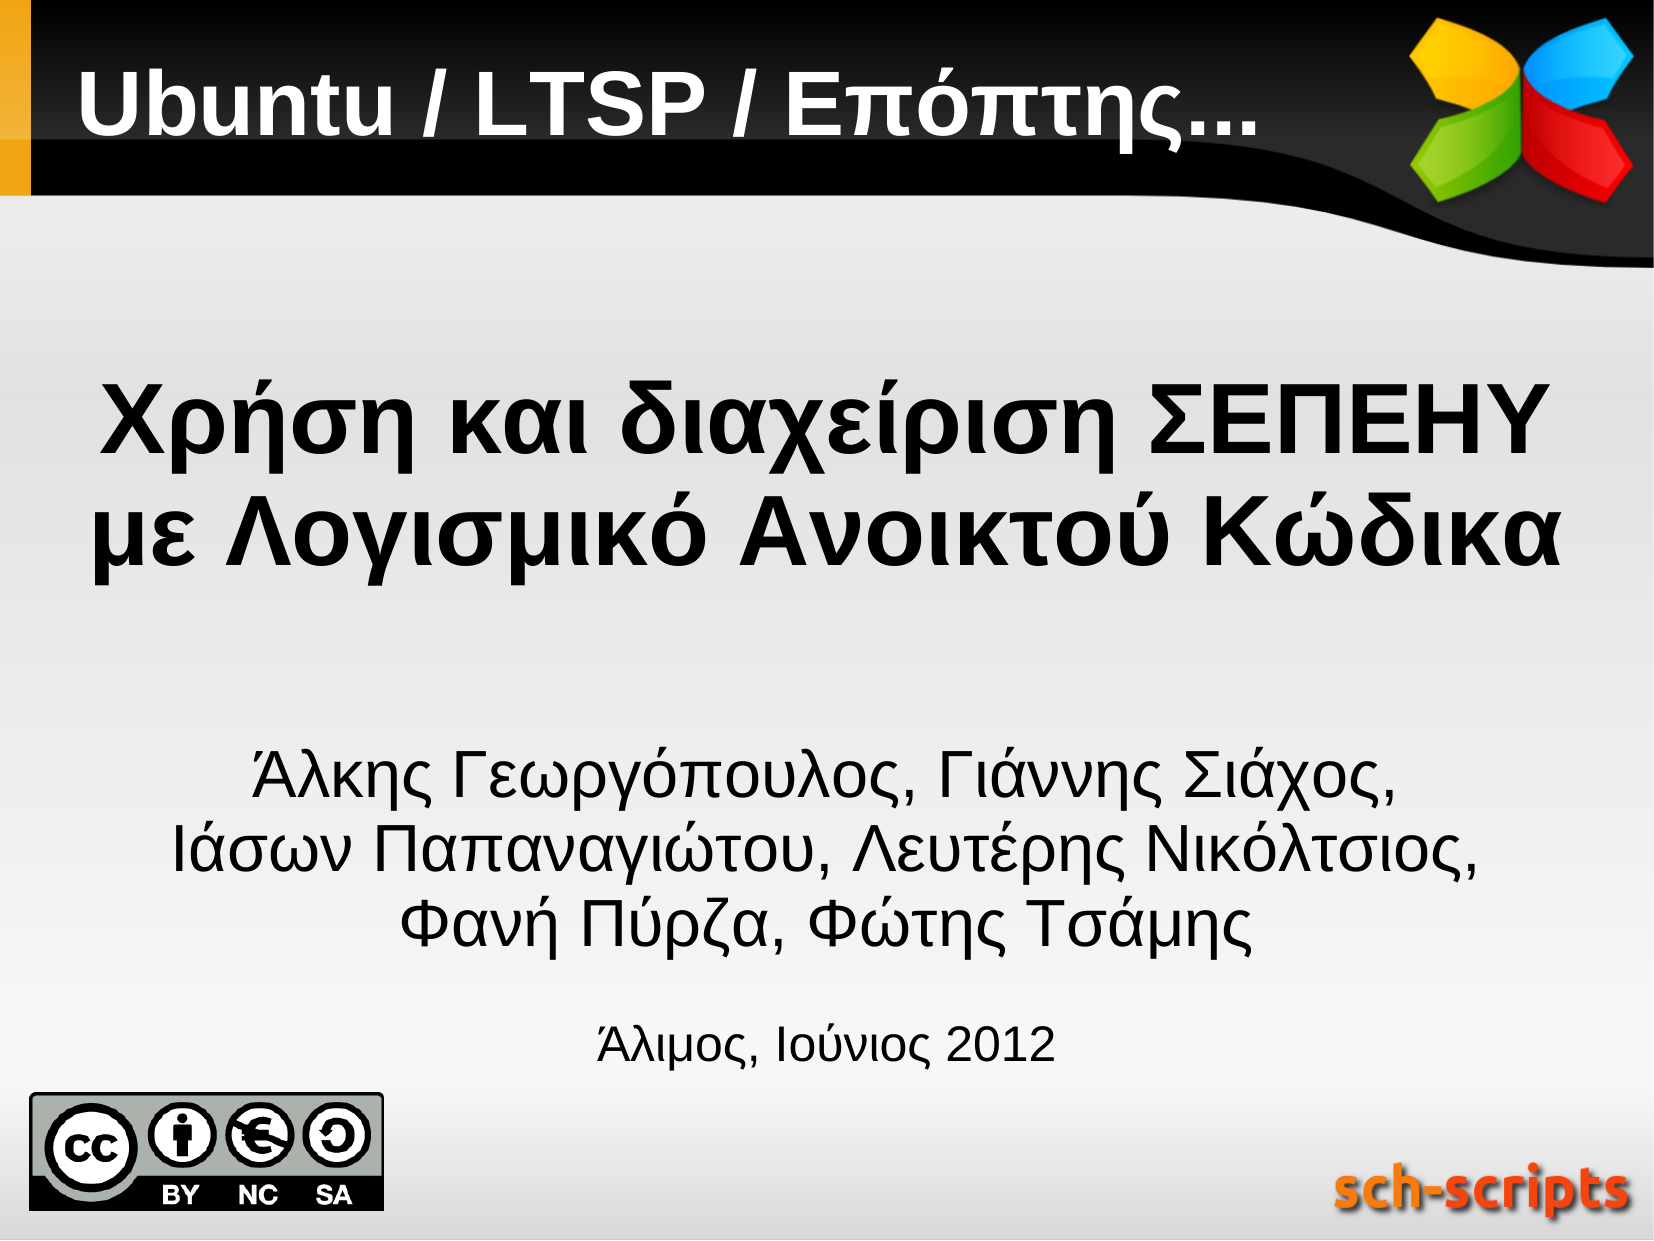

# Ubuntu / LTSP / Επόπτης...
Χρήση και διαχείριση ΣΕΠΕΗΥ με Λογισμικό Ανοικτού Κώδικα
Άλκης Γεωργόπουλος, Γιάννης Σιάχος,
Ιάσων Παπαναγιώτου, Λευτέρης Νικόλτσιος,
Φανή Πύρζα, Φώτης Τσάμης
Άλιμος, Ιούνιος 2012